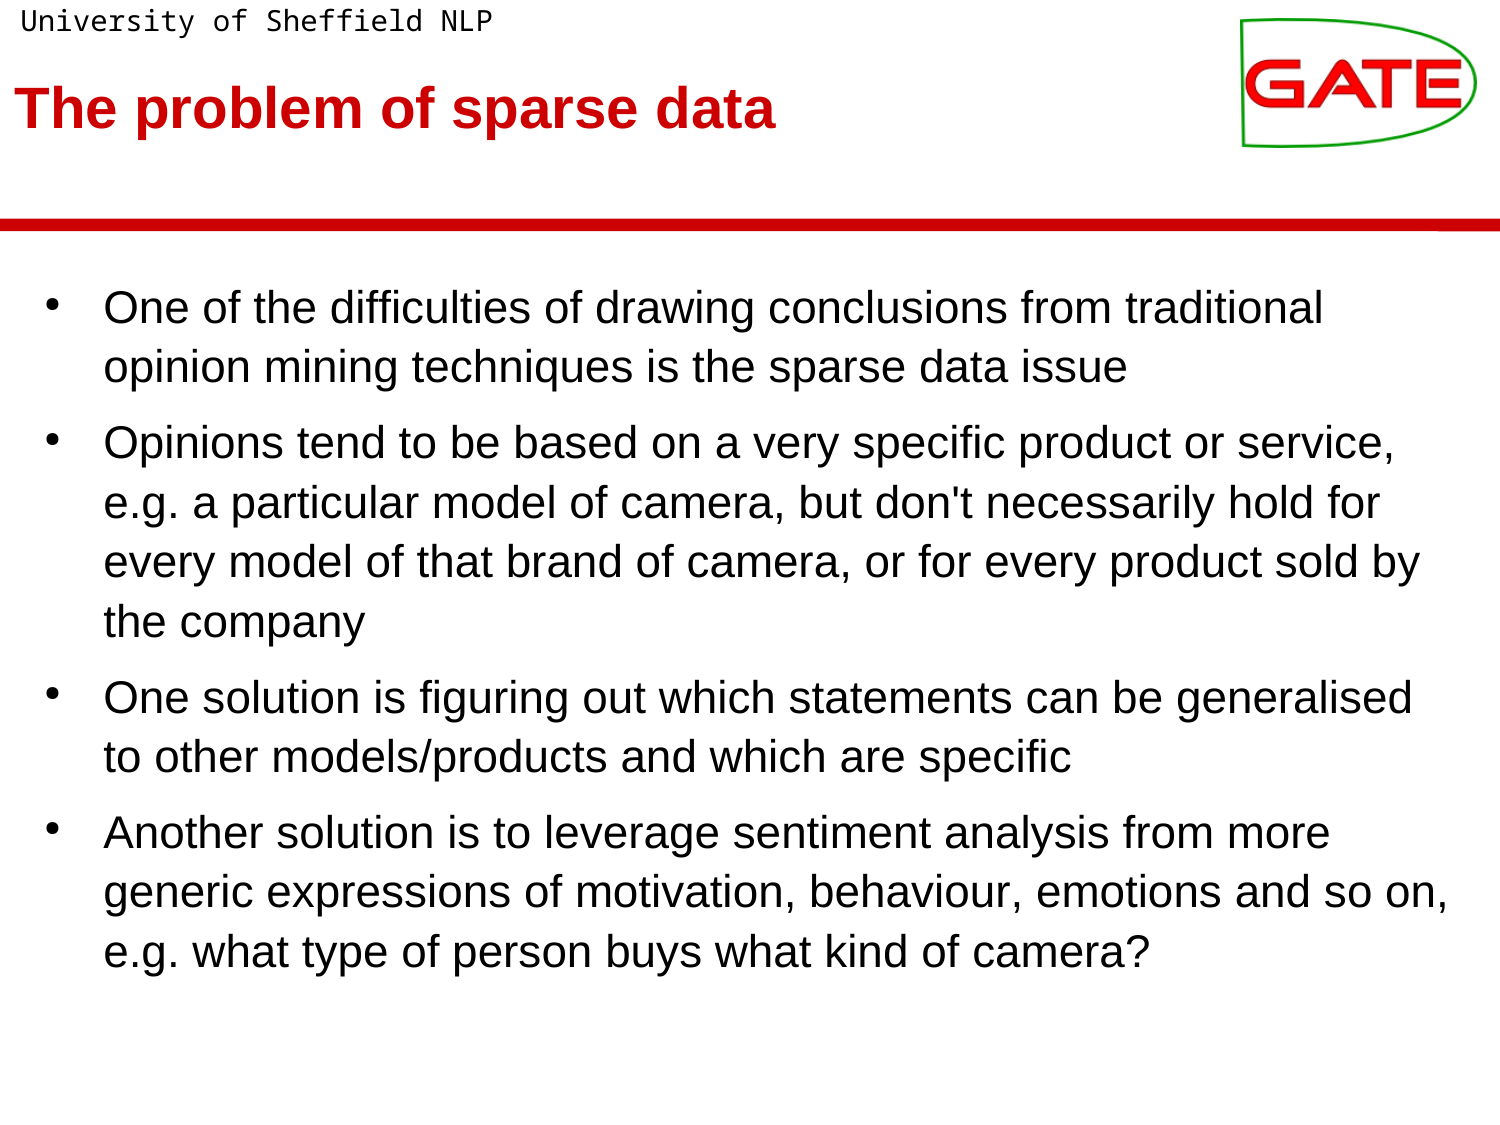

# The problem of sparse data
One of the difficulties of drawing conclusions from traditional opinion mining techniques is the sparse data issue
Opinions tend to be based on a very specific product or service, e.g. a particular model of camera, but don't necessarily hold for every model of that brand of camera, or for every product sold by the company
One solution is figuring out which statements can be generalised to other models/products and which are specific
Another solution is to leverage sentiment analysis from more generic expressions of motivation, behaviour, emotions and so on, e.g. what type of person buys what kind of camera?